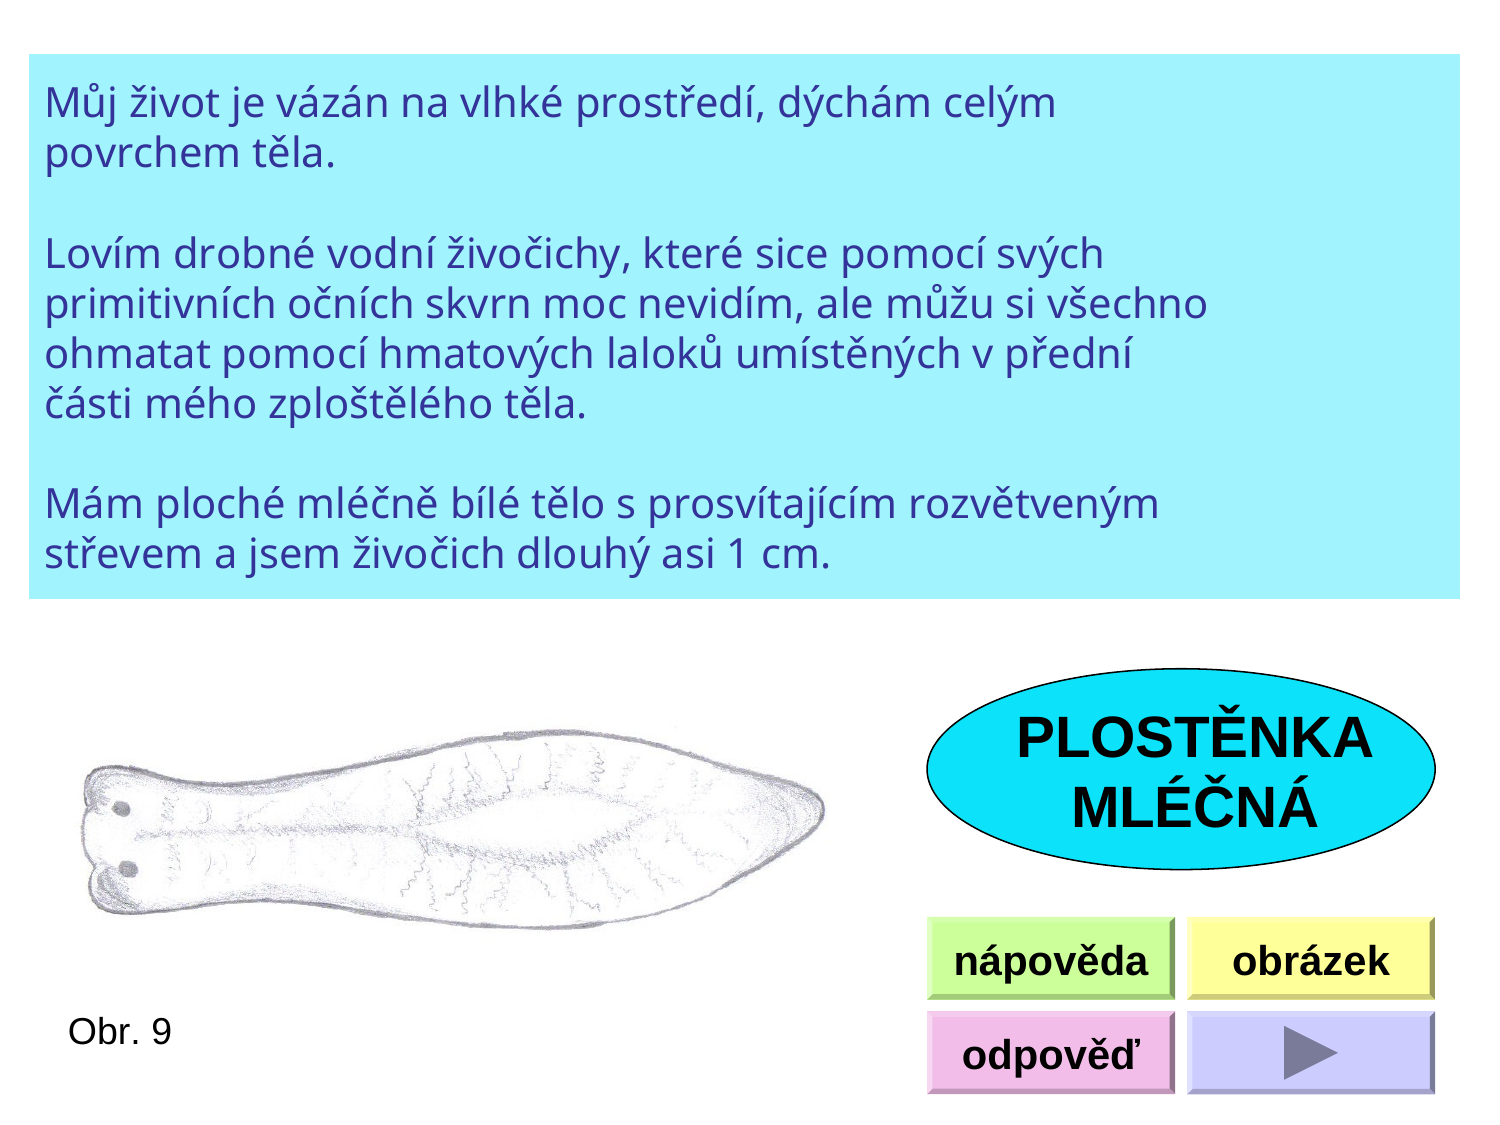

Můj život je vázán na vlhké prostředí, dýchám celým
povrchem těla.
Lovím drobné vodní živočichy, které sice pomocí svých
primitivních očních skvrn moc nevidím, ale můžu si všechno
ohmatat pomocí hmatových laloků umístěných v přední
části mého zploštělého těla.
Mám ploché mléčně bílé tělo s prosvítajícím rozvětveným
střevem a jsem živočich dlouhý asi 1 cm.
PLOSTĚNKA
MLÉČNÁ
nápověda
obrázek
Obr. 9
odpověď